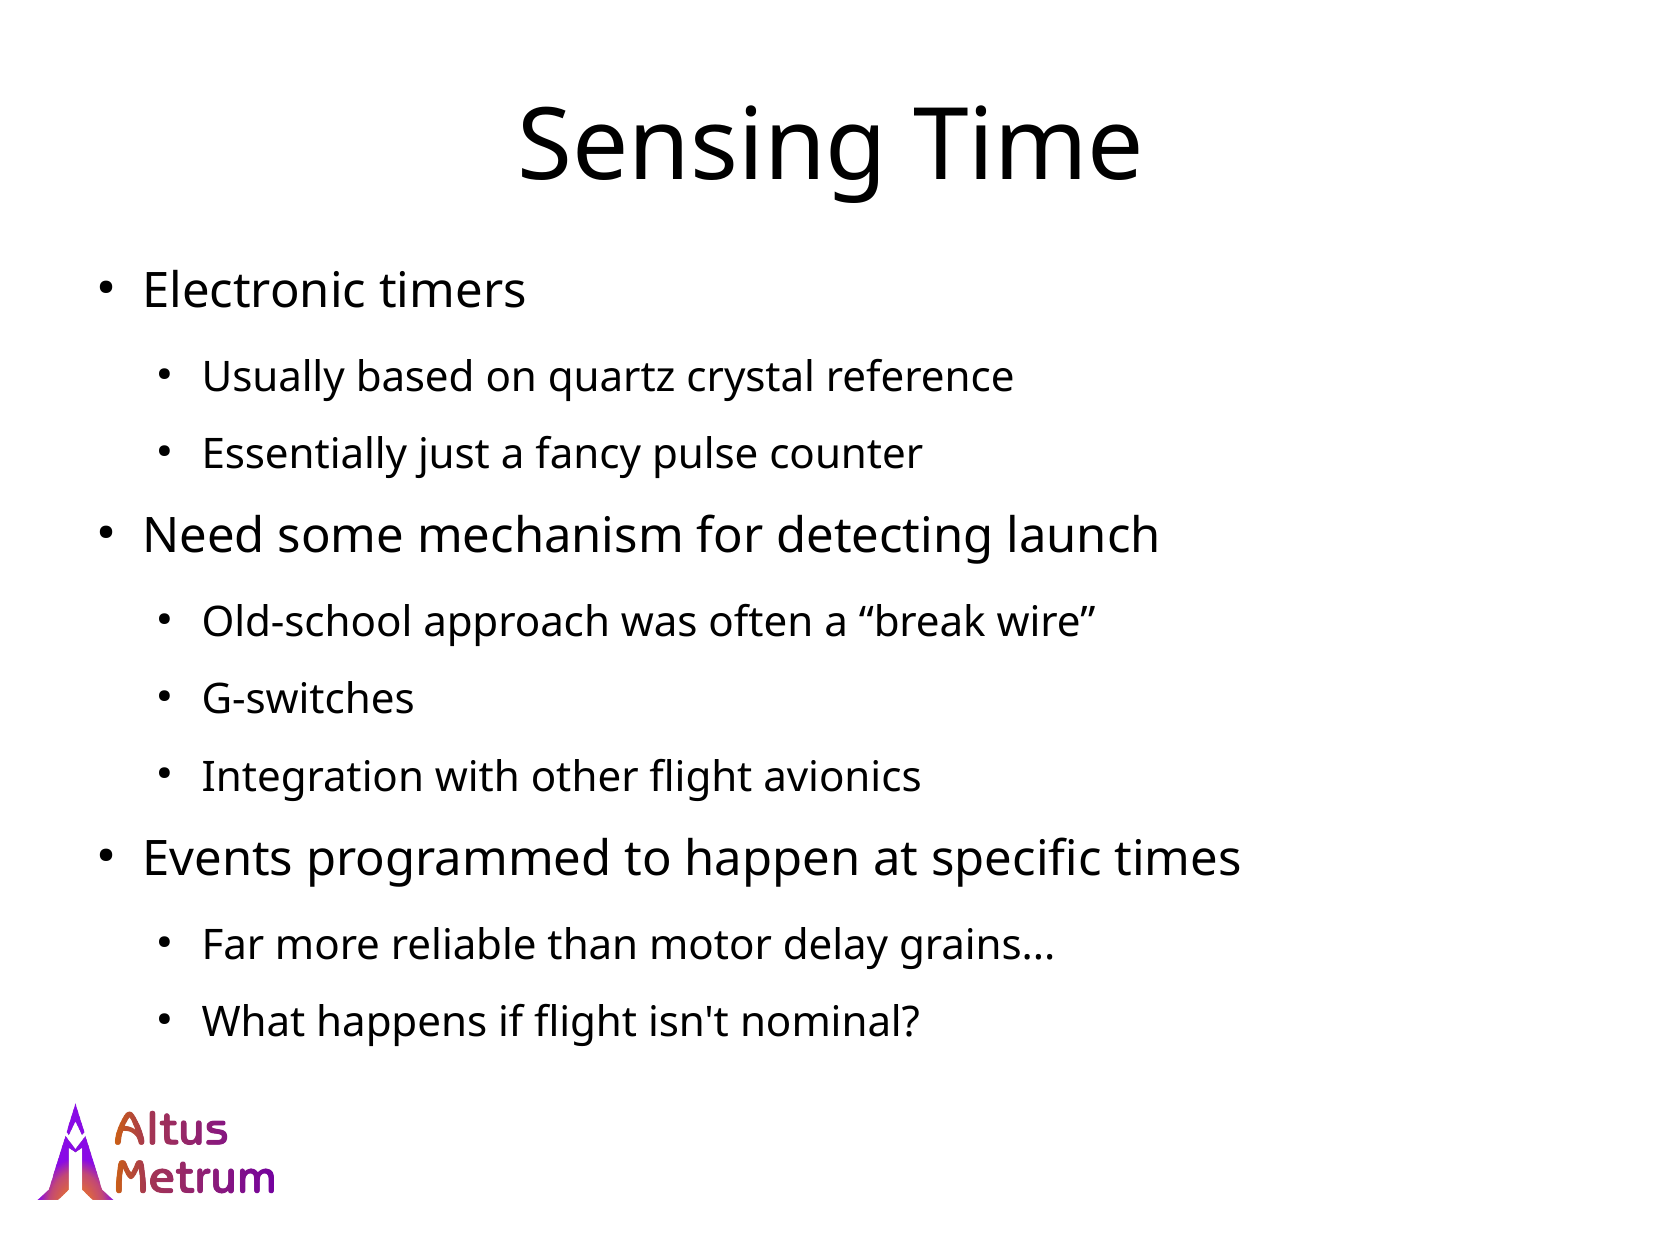

# Sensing Time
Electronic timers
Usually based on quartz crystal reference
Essentially just a fancy pulse counter
Need some mechanism for detecting launch
Old-school approach was often a “break wire”
G-switches
Integration with other flight avionics
Events programmed to happen at specific times
Far more reliable than motor delay grains...
What happens if flight isn't nominal?